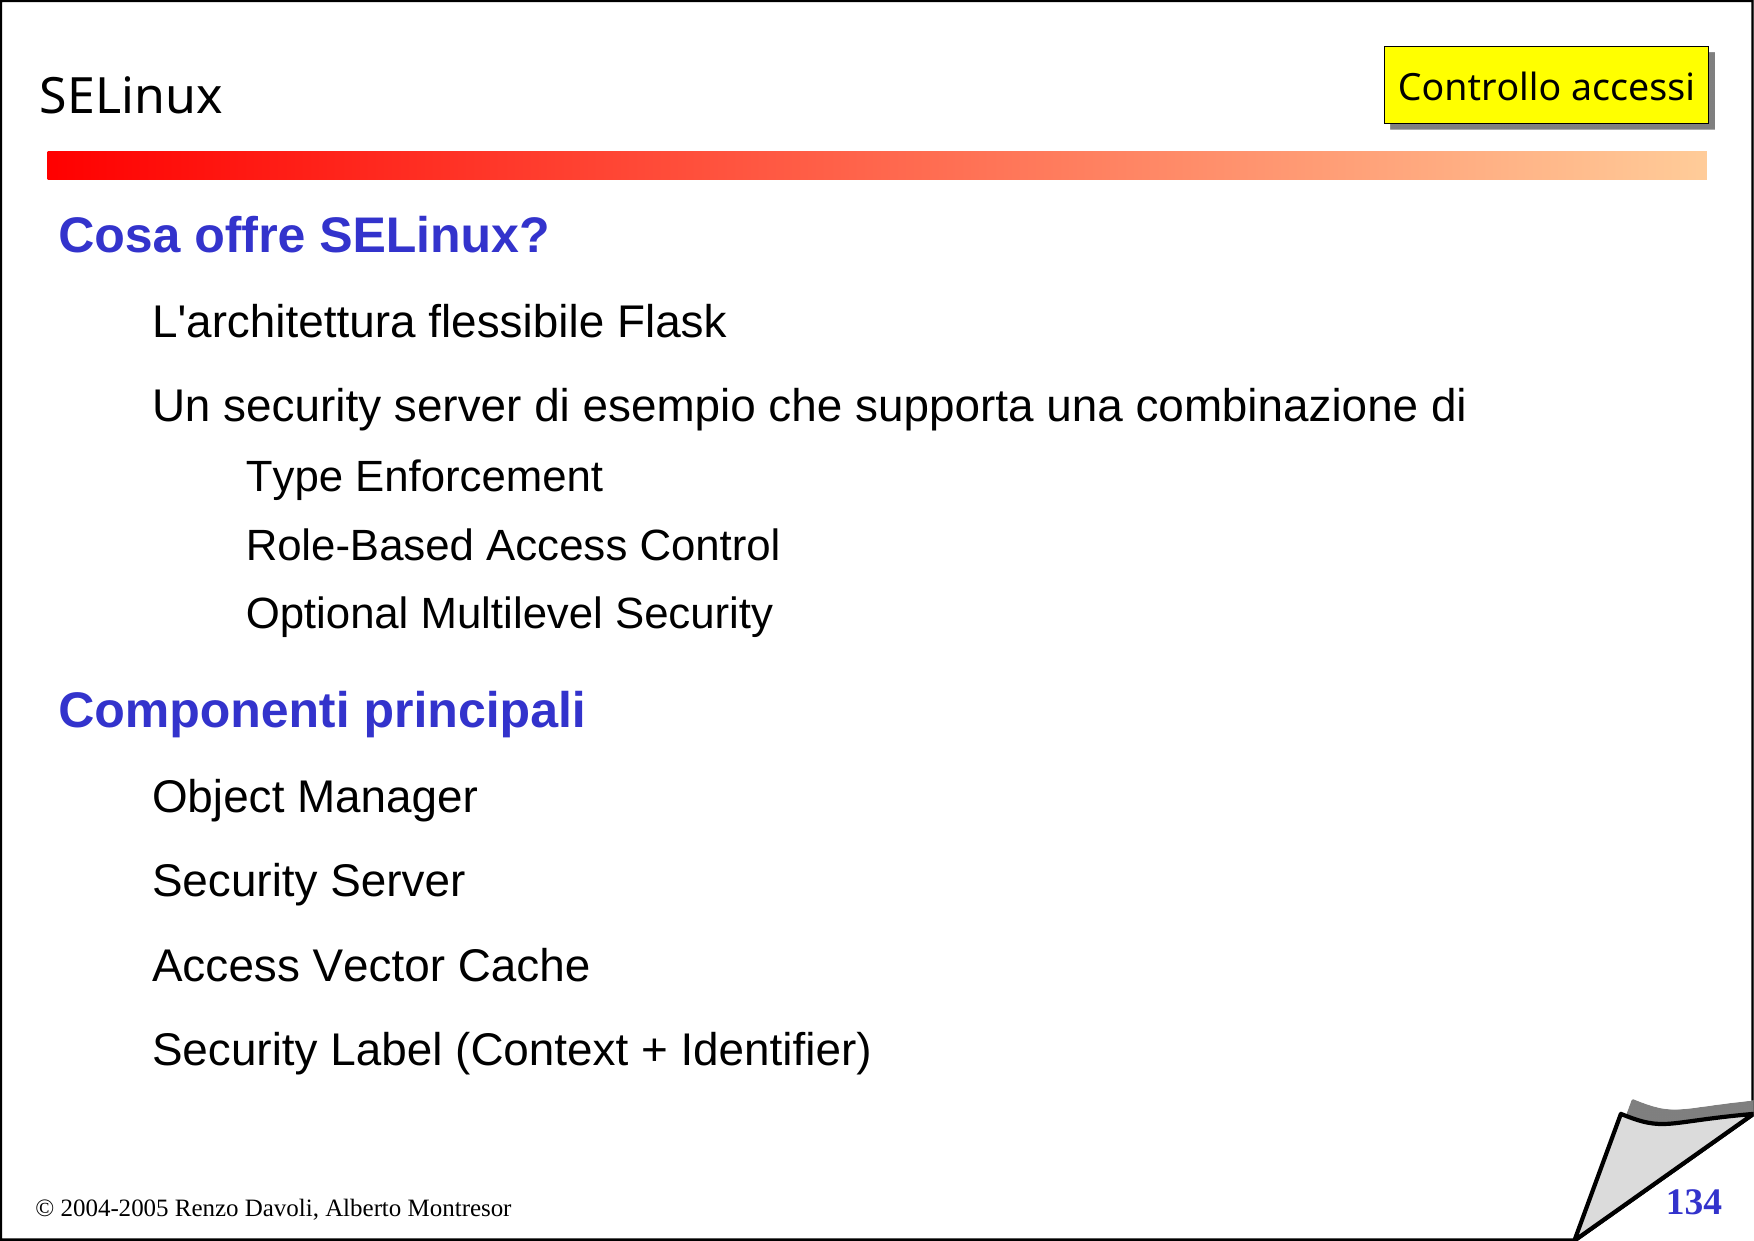

Controllo accessi
# SELinux
Cosa offre SELinux?
L'architettura flessibile Flask
Un security server di esempio che supporta una combinazione di
Type Enforcement
Role-Based Access Control
Optional Multilevel Security
Componenti principali
Object Manager
Security Server
Access Vector Cache
Security Label (Context + Identifier)